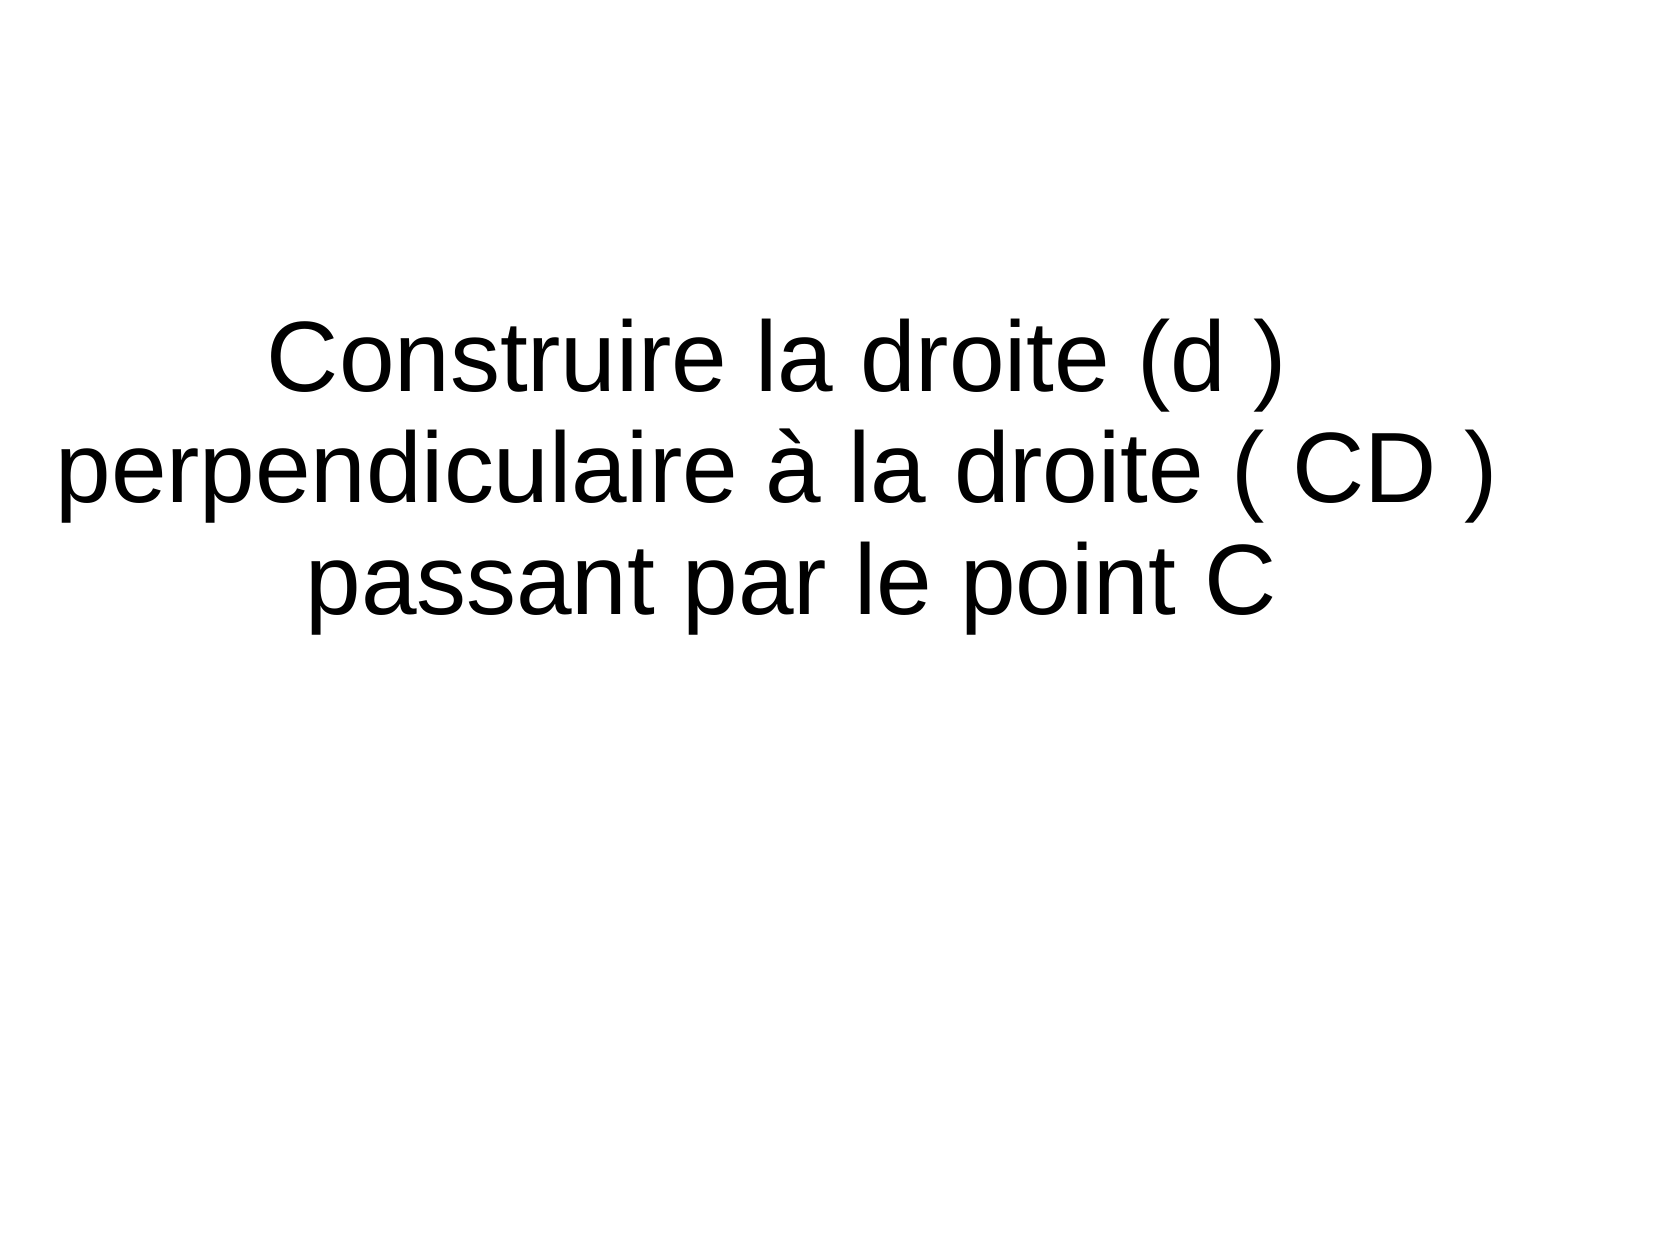

# Construire la droite (d )
perpendiculaire à la droite ( CD )
passant par le point C